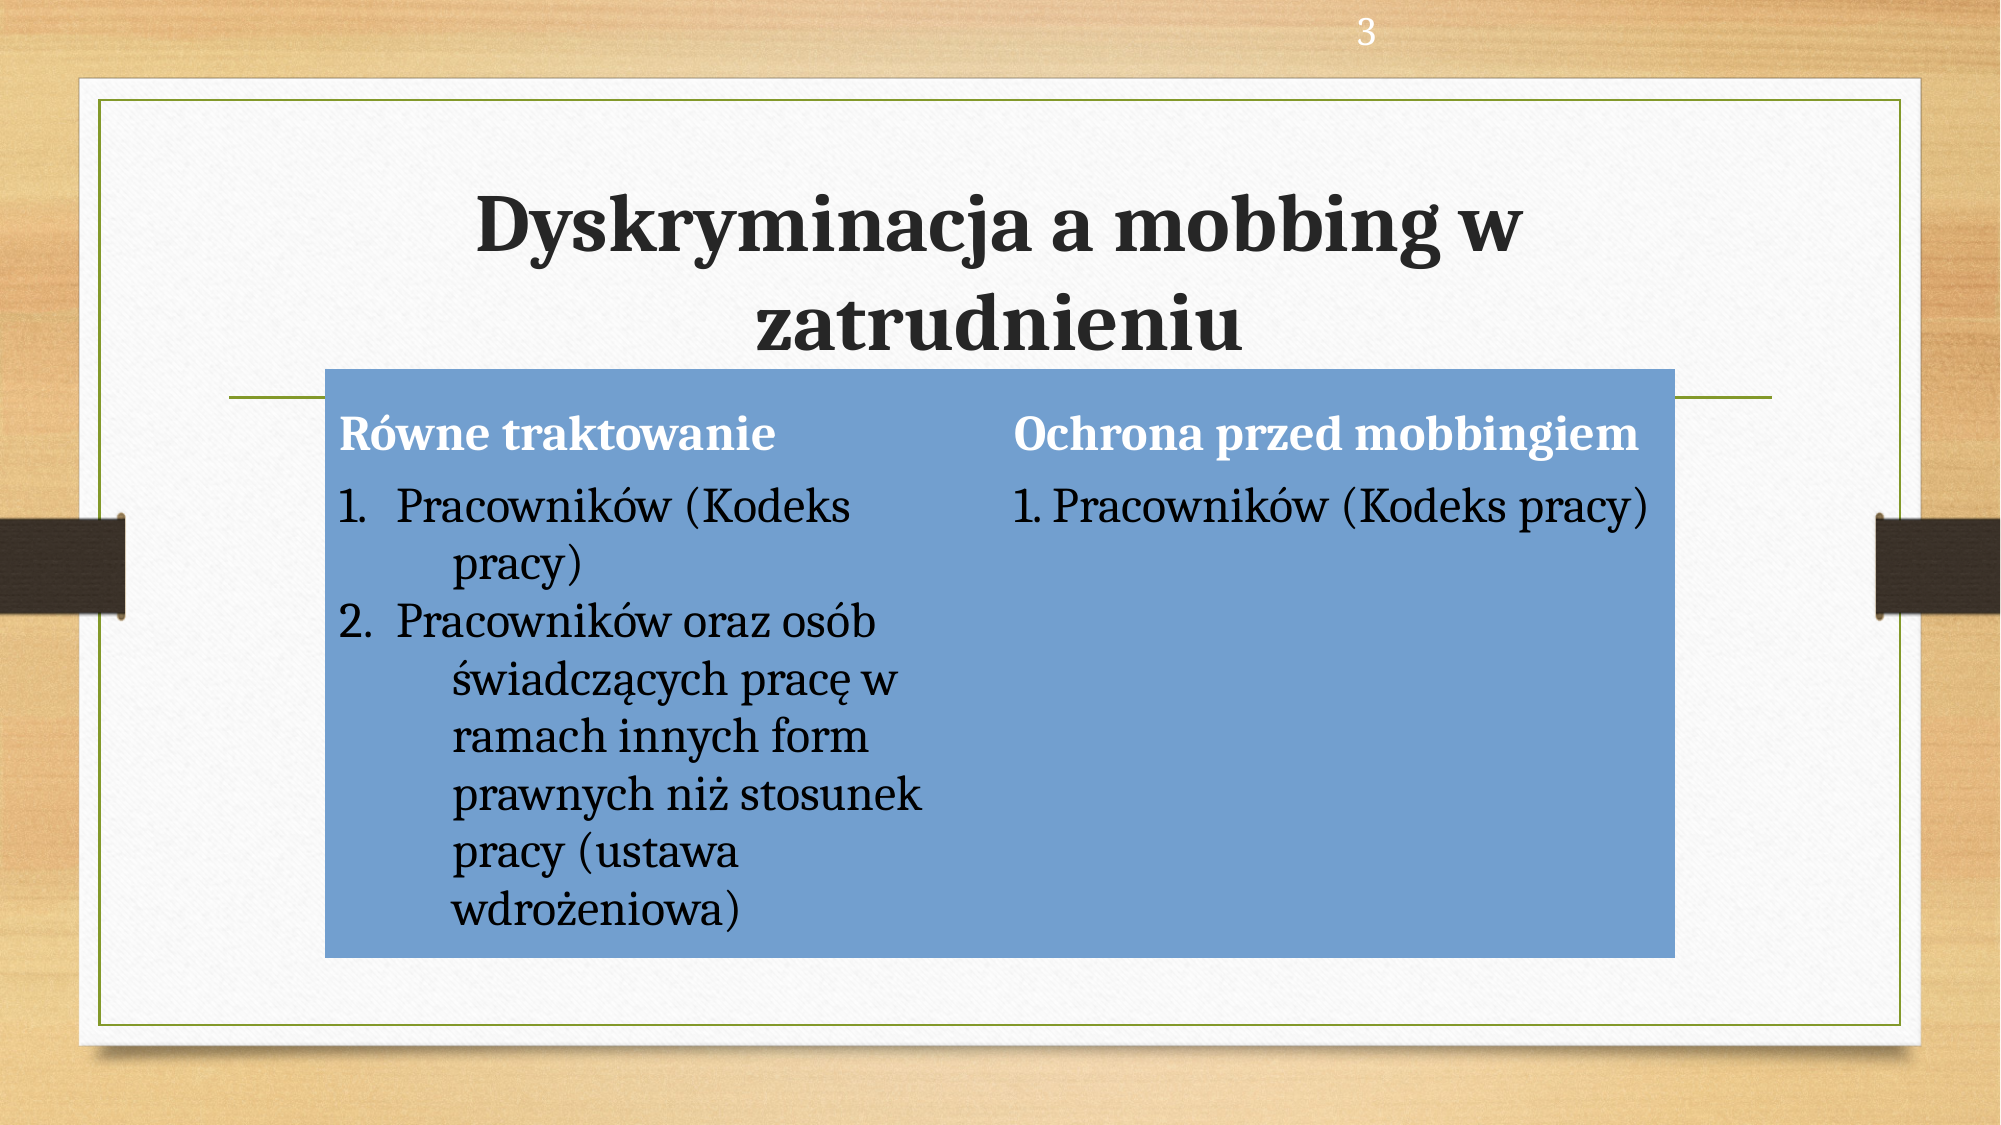

# Dyskryminacja a mobbing w zatrudnieniu
| Równe traktowanie | Ochrona przed mobbingiem |
| --- | --- |
| Pracowników (Kodeks pracy) Pracowników oraz osób świadczących pracę w ramach innych form prawnych niż stosunek pracy (ustawa wdrożeniowa) | 1. Pracowników (Kodeks pracy) |